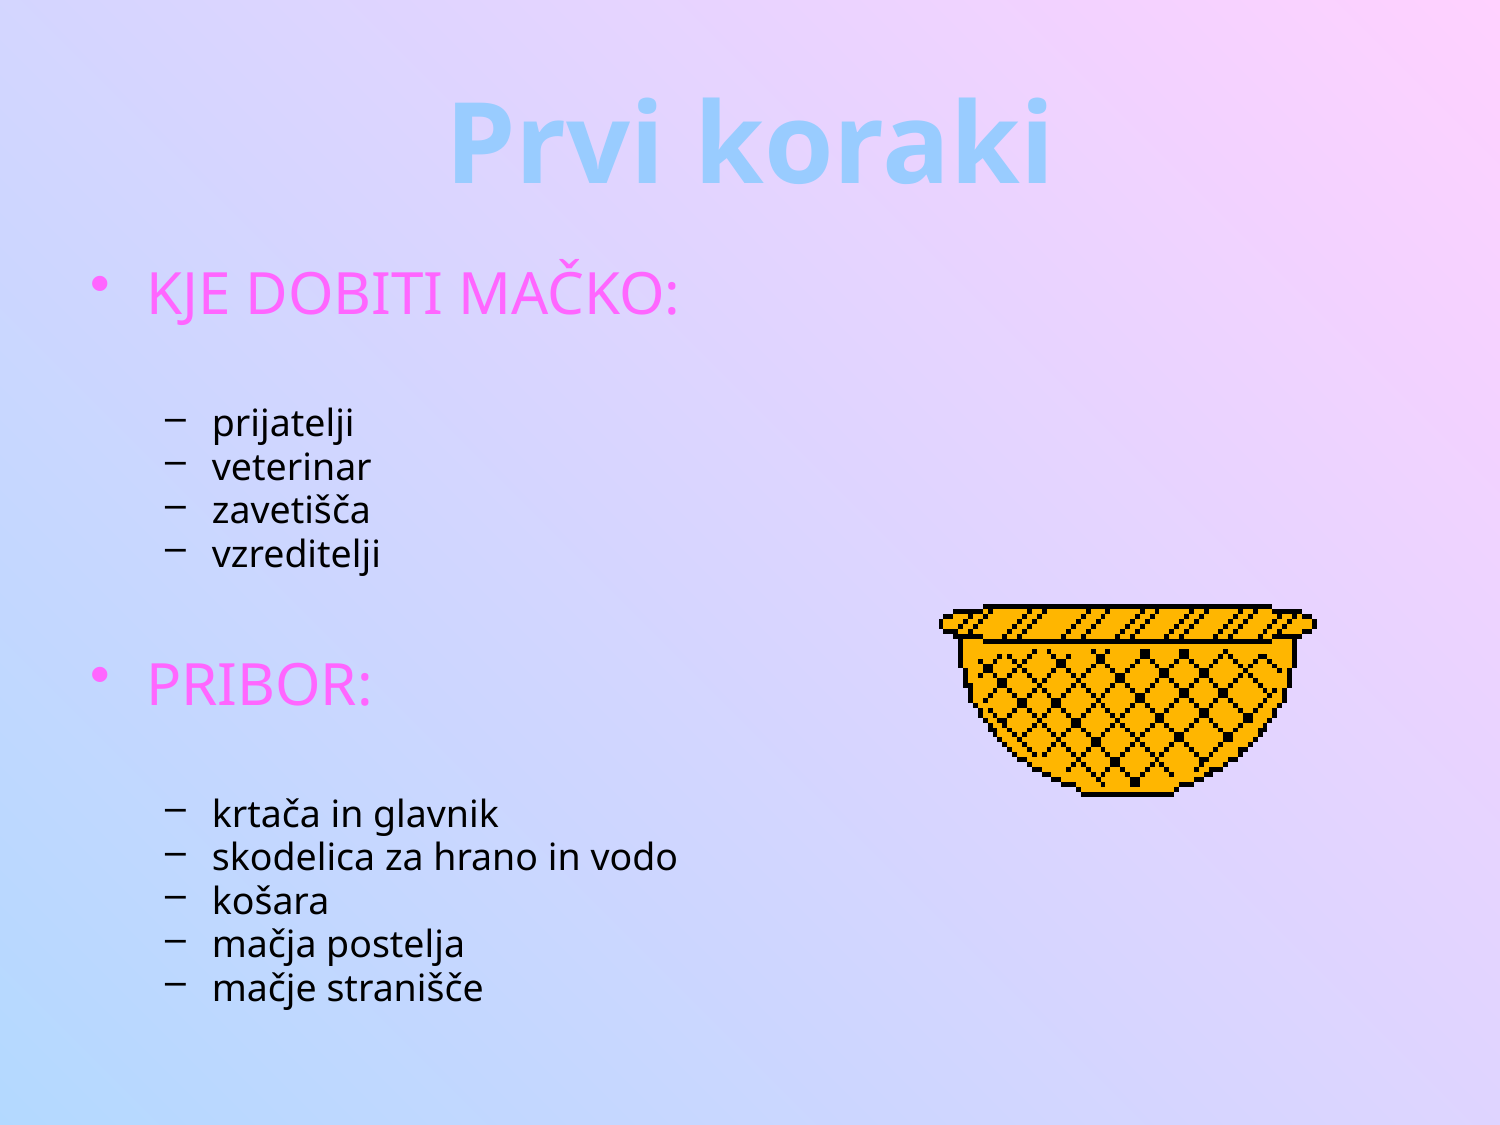

# Prvi koraki
KJE DOBITI MAČKO:
prijatelji
veterinar
zavetišča
vzreditelji
PRIBOR:
krtača in glavnik
skodelica za hrano in vodo
košara
mačja postelja
mačje stranišče